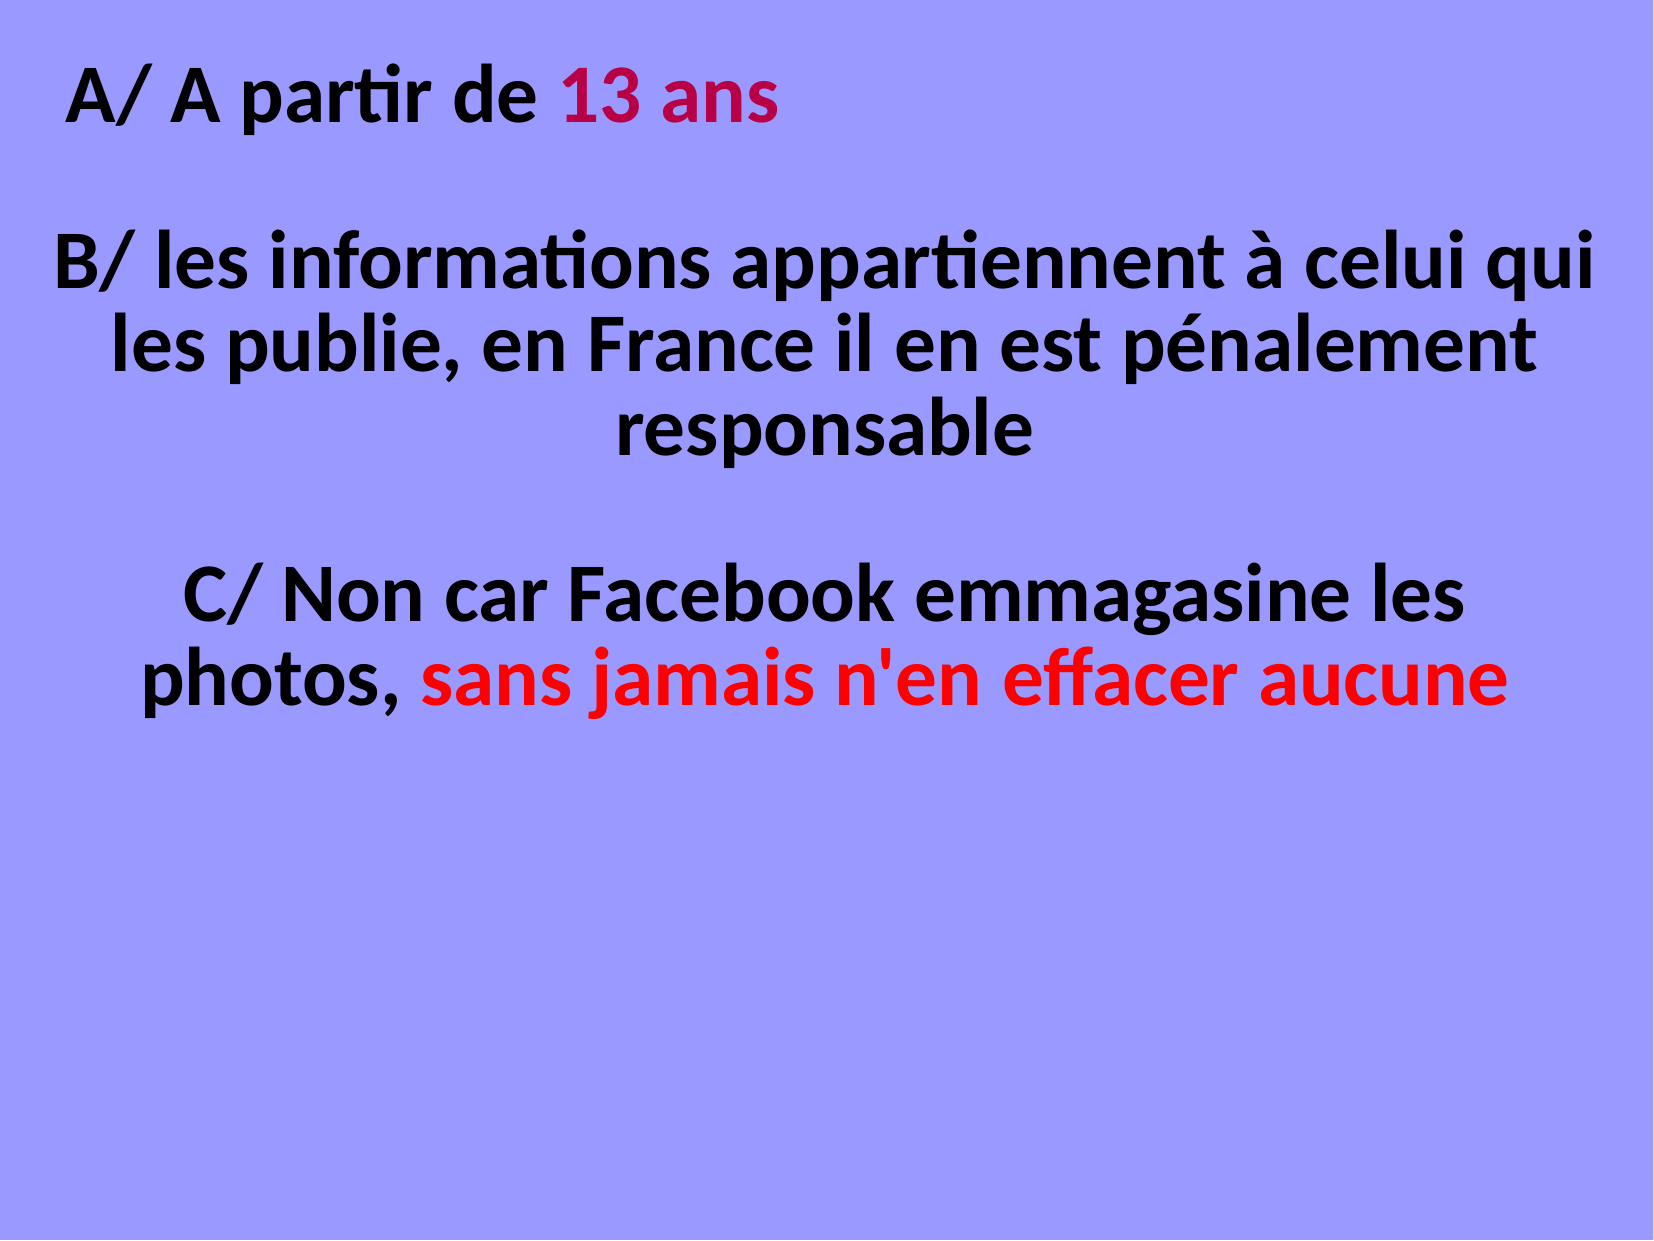

A/ A partir de 13 ans
B/ les informations appartiennent à celui qui les publie, en France il en est pénalement responsable
C/ Non car Facebook emmagasine les photos, sans jamais n'en effacer aucune